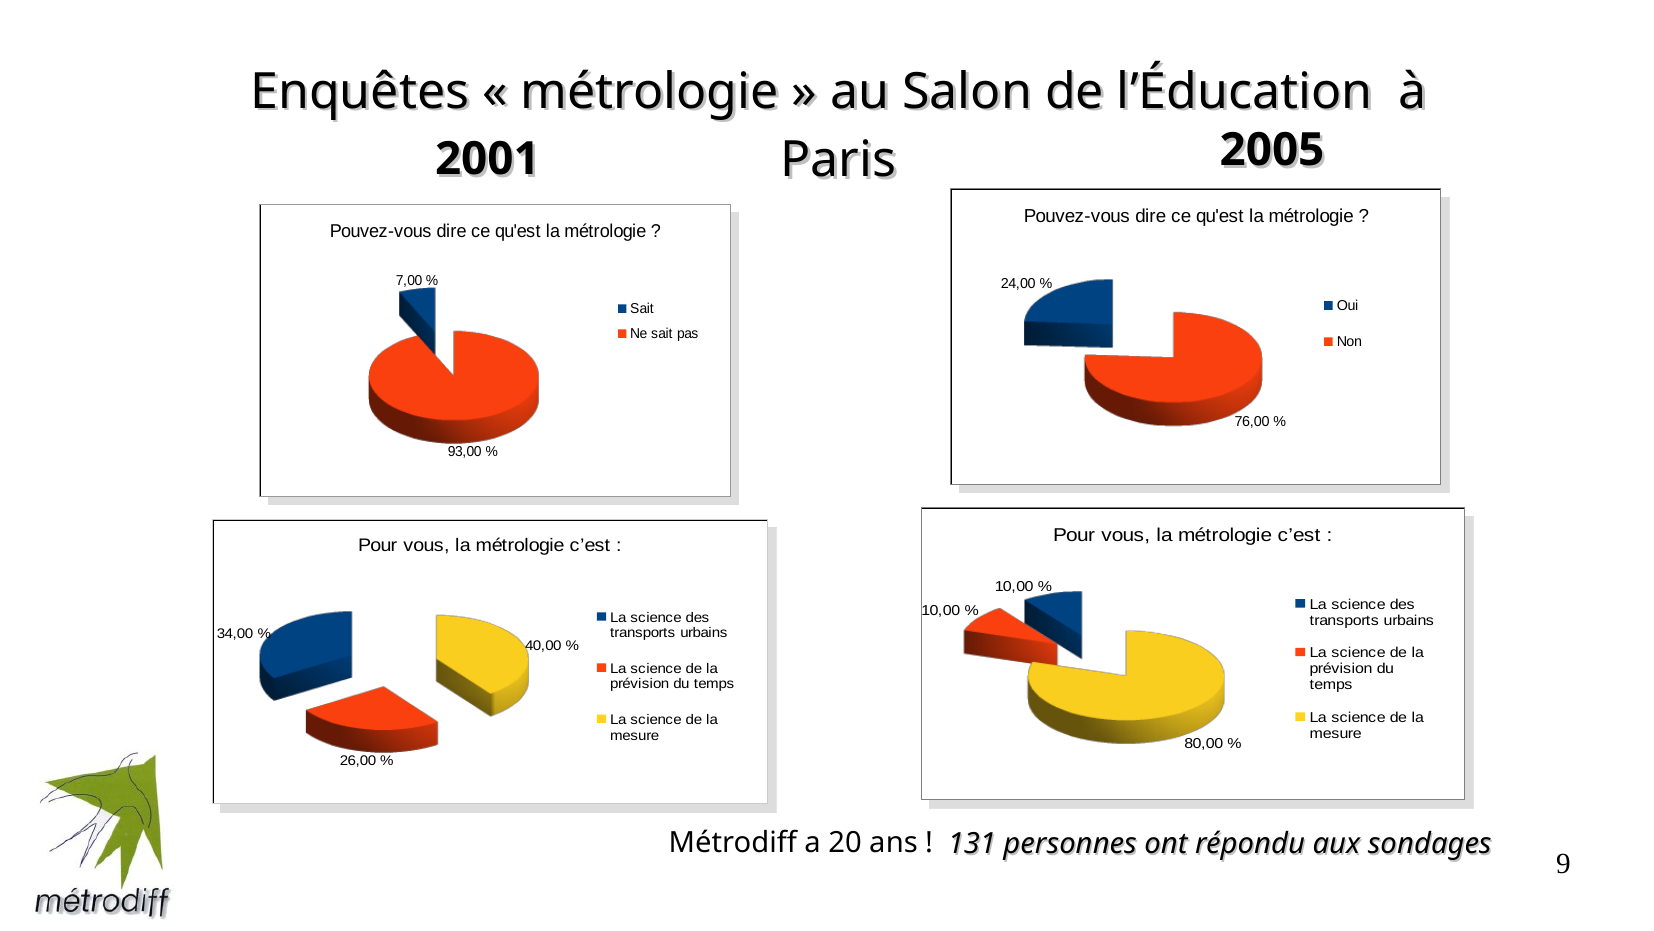

Enquêtes « métrologie » au Salon de l’Éducation à Paris
2005
2001
131 personnes ont répondu aux sondages
 Métrodiff a 20 ans !
9